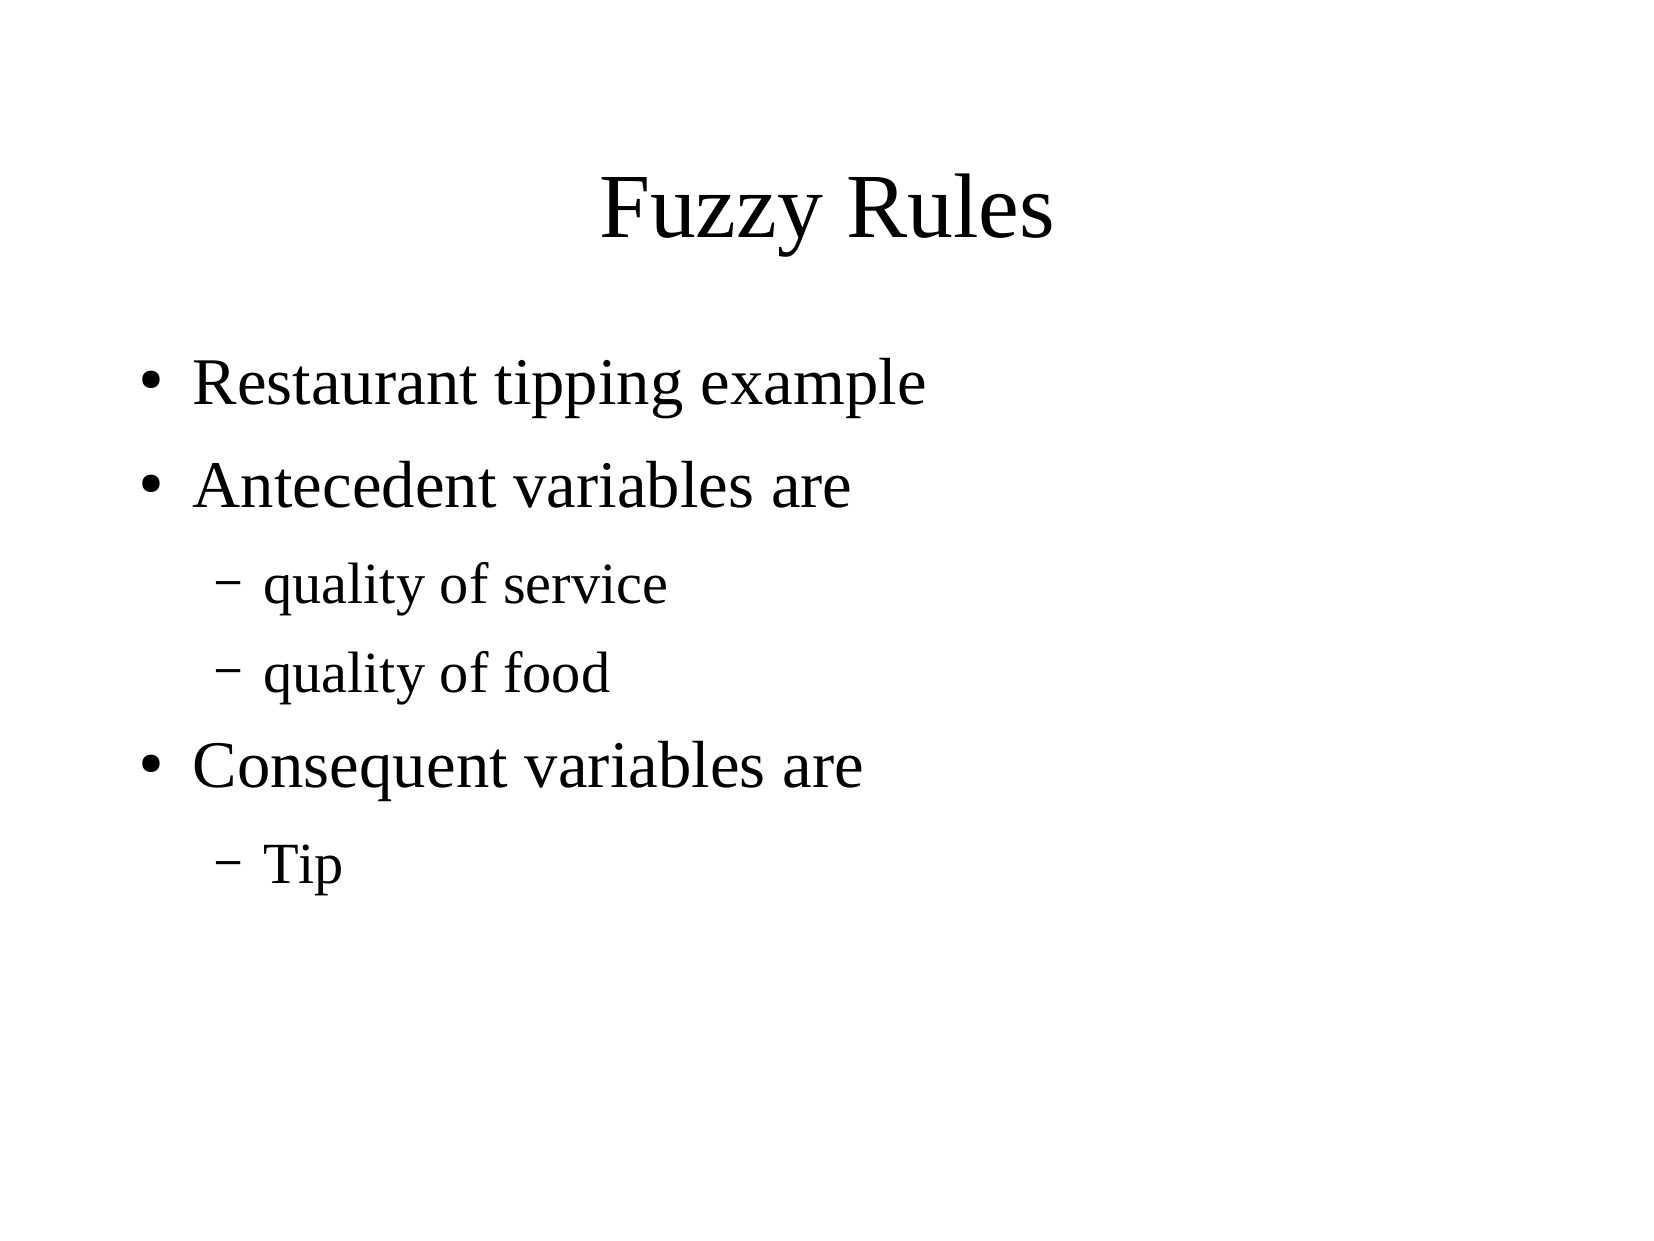

# Fuzzy Rules
Restaurant tipping example
Antecedent variables are
quality of service
quality of food
Consequent variables are
Tip